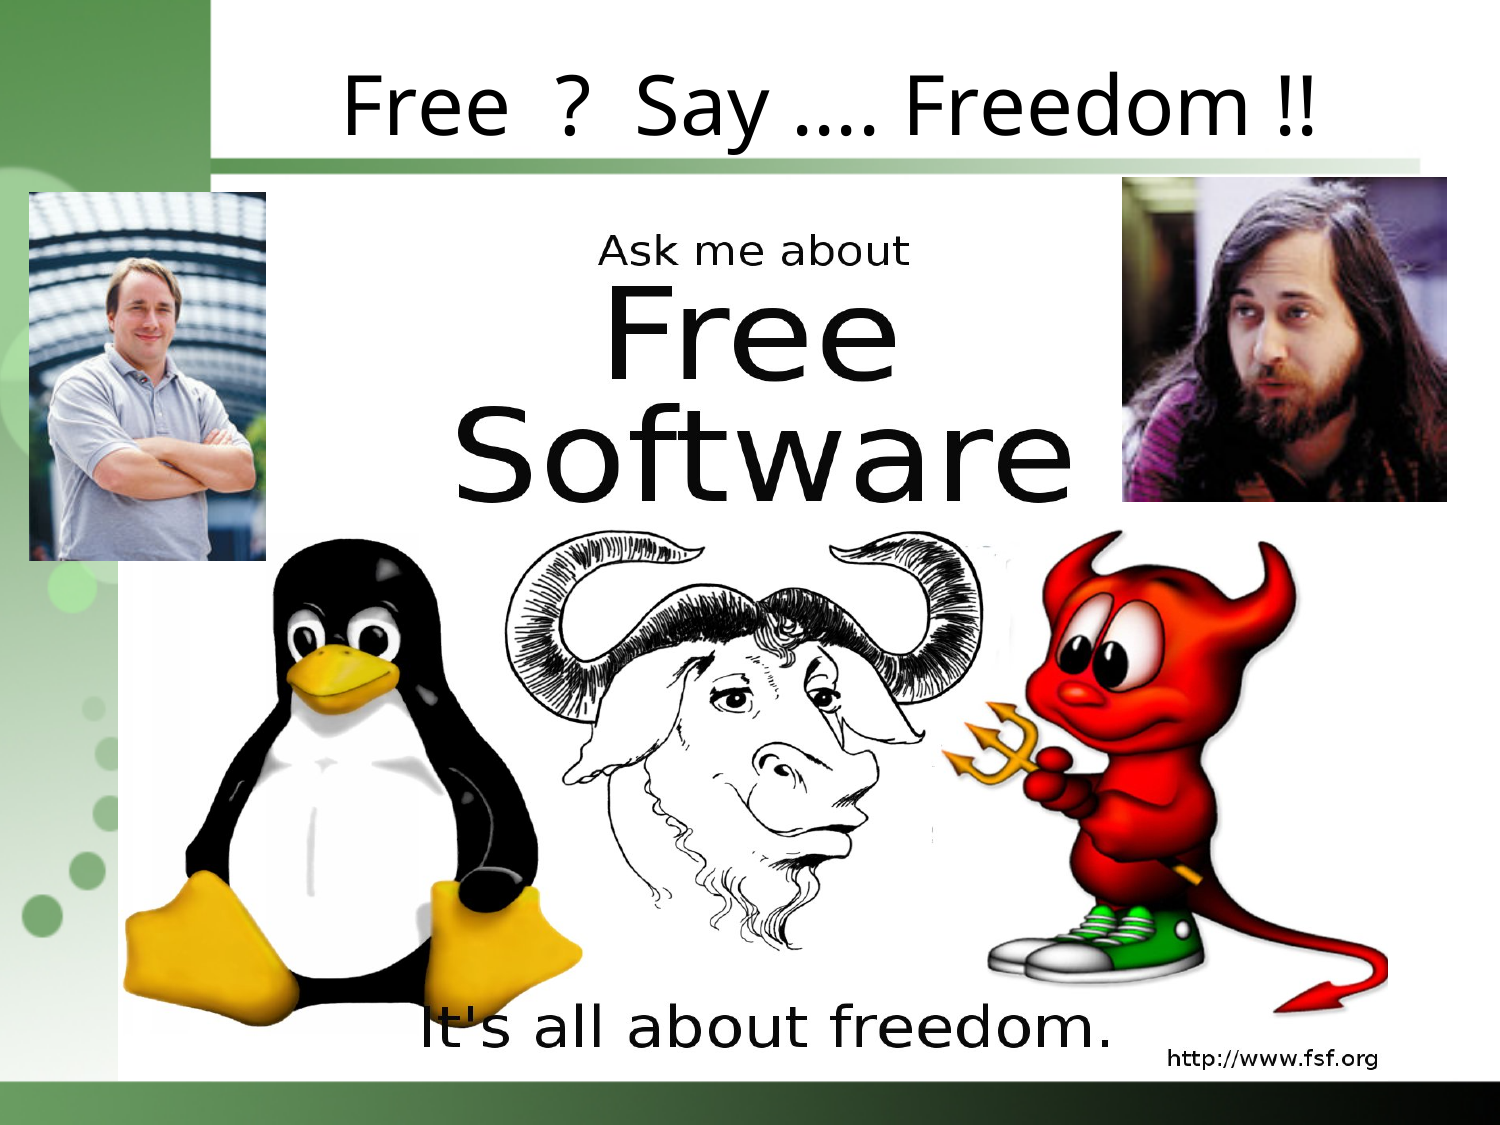

# Free ? Say .... Freedom !!